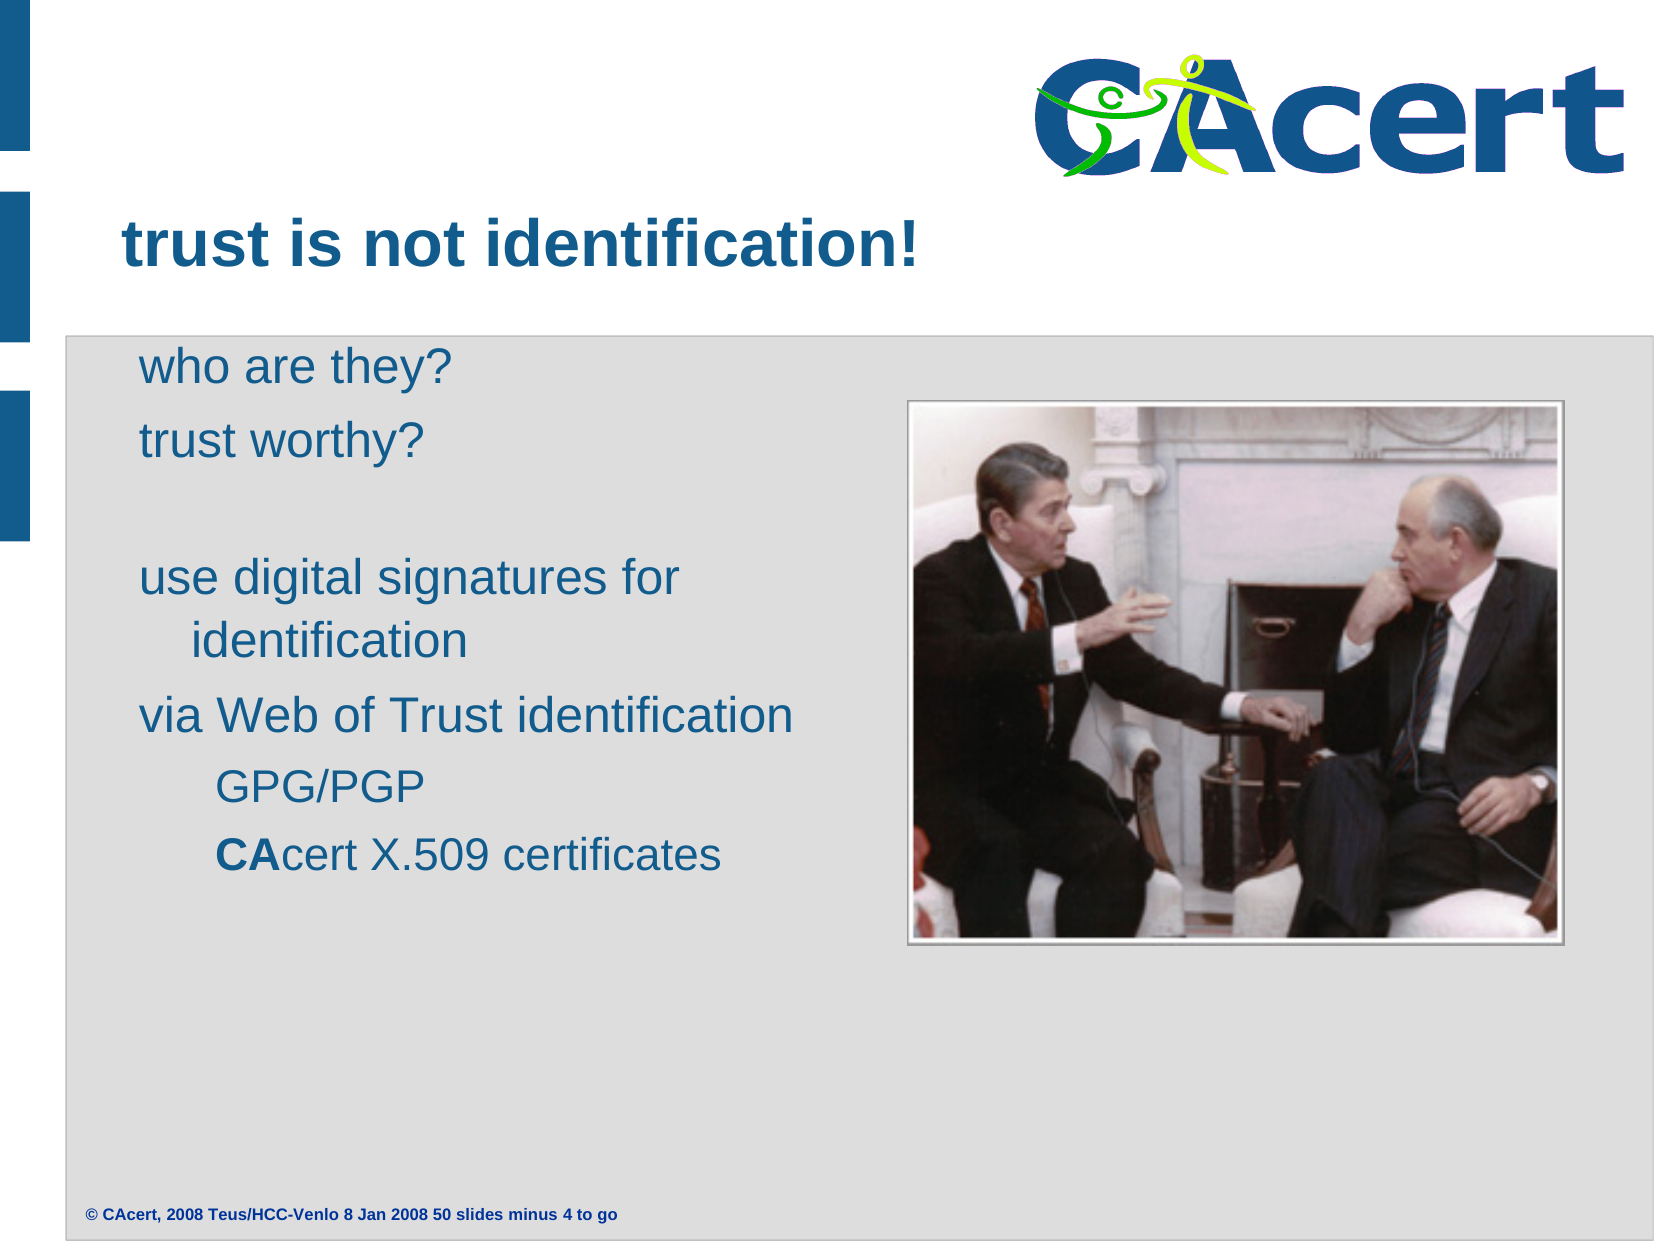

# trust is not identification!
who are they?
trust worthy?
use digital signatures for identification
via Web of Trust identification
GPG/PGP
CAcert X.509 certificates